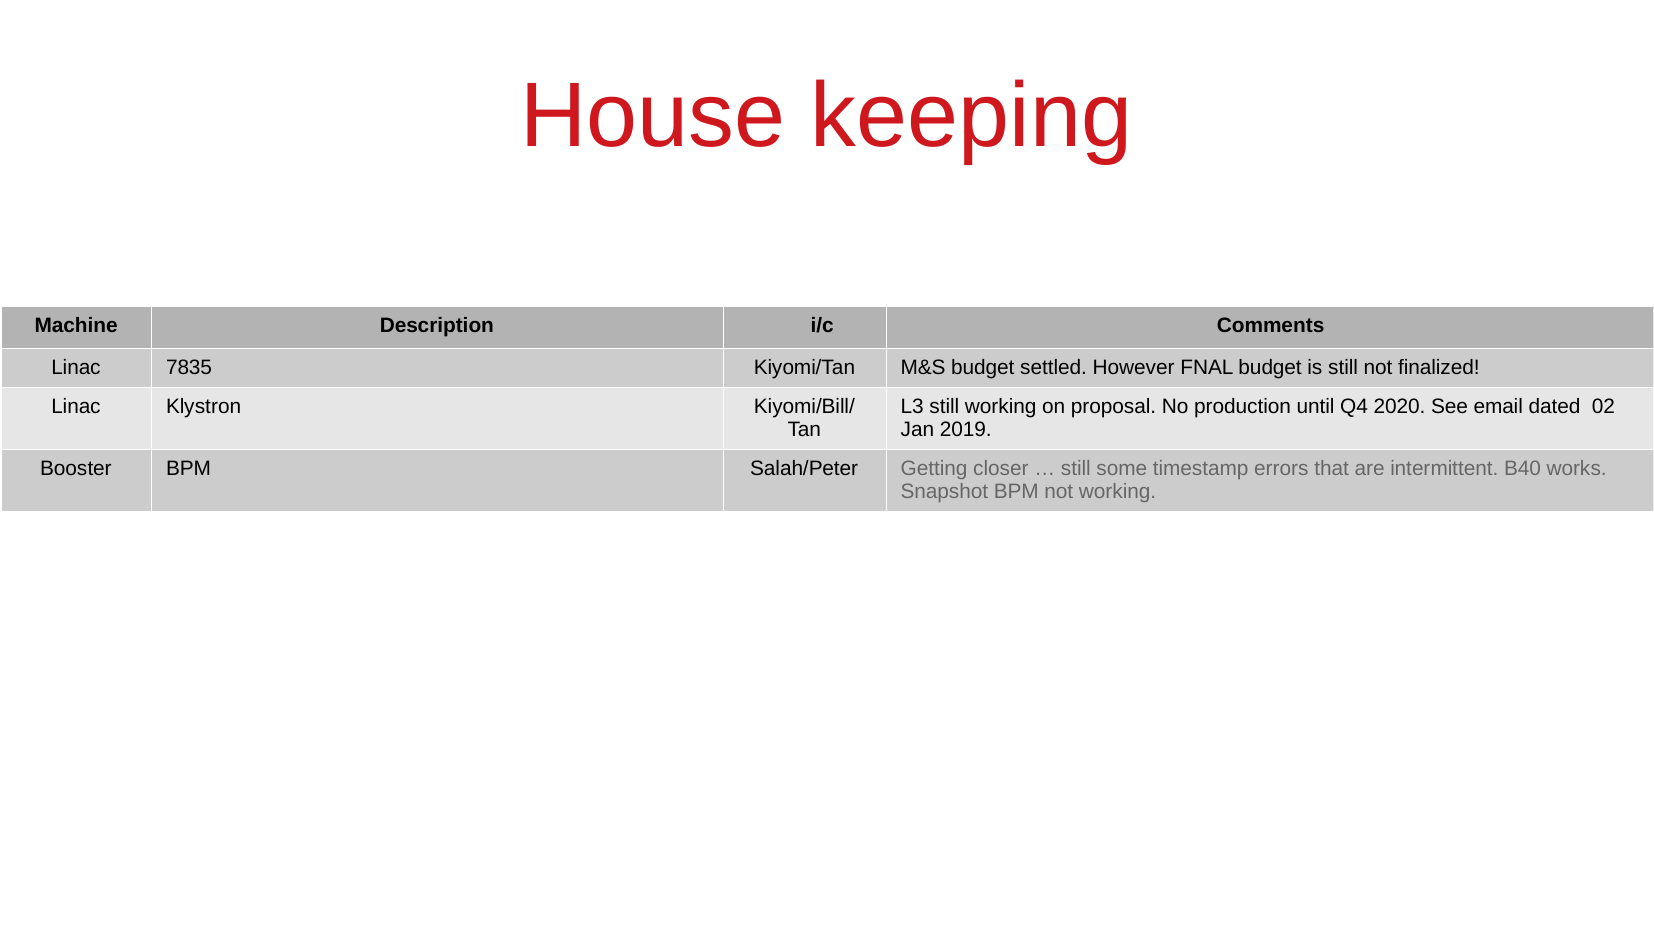

# House keeping
| Machine | Description | i/c | Comments |
| --- | --- | --- | --- |
| Linac | 7835 | Kiyomi/Tan | M&S budget settled. However FNAL budget is still not finalized! |
| Linac | Klystron | Kiyomi/Bill/Tan | L3 still working on proposal. No production until Q4 2020. See email dated 02 Jan 2019. |
| Booster | BPM | Salah/Peter | Getting closer … still some timestamp errors that are intermittent. B40 works. Snapshot BPM not working. |